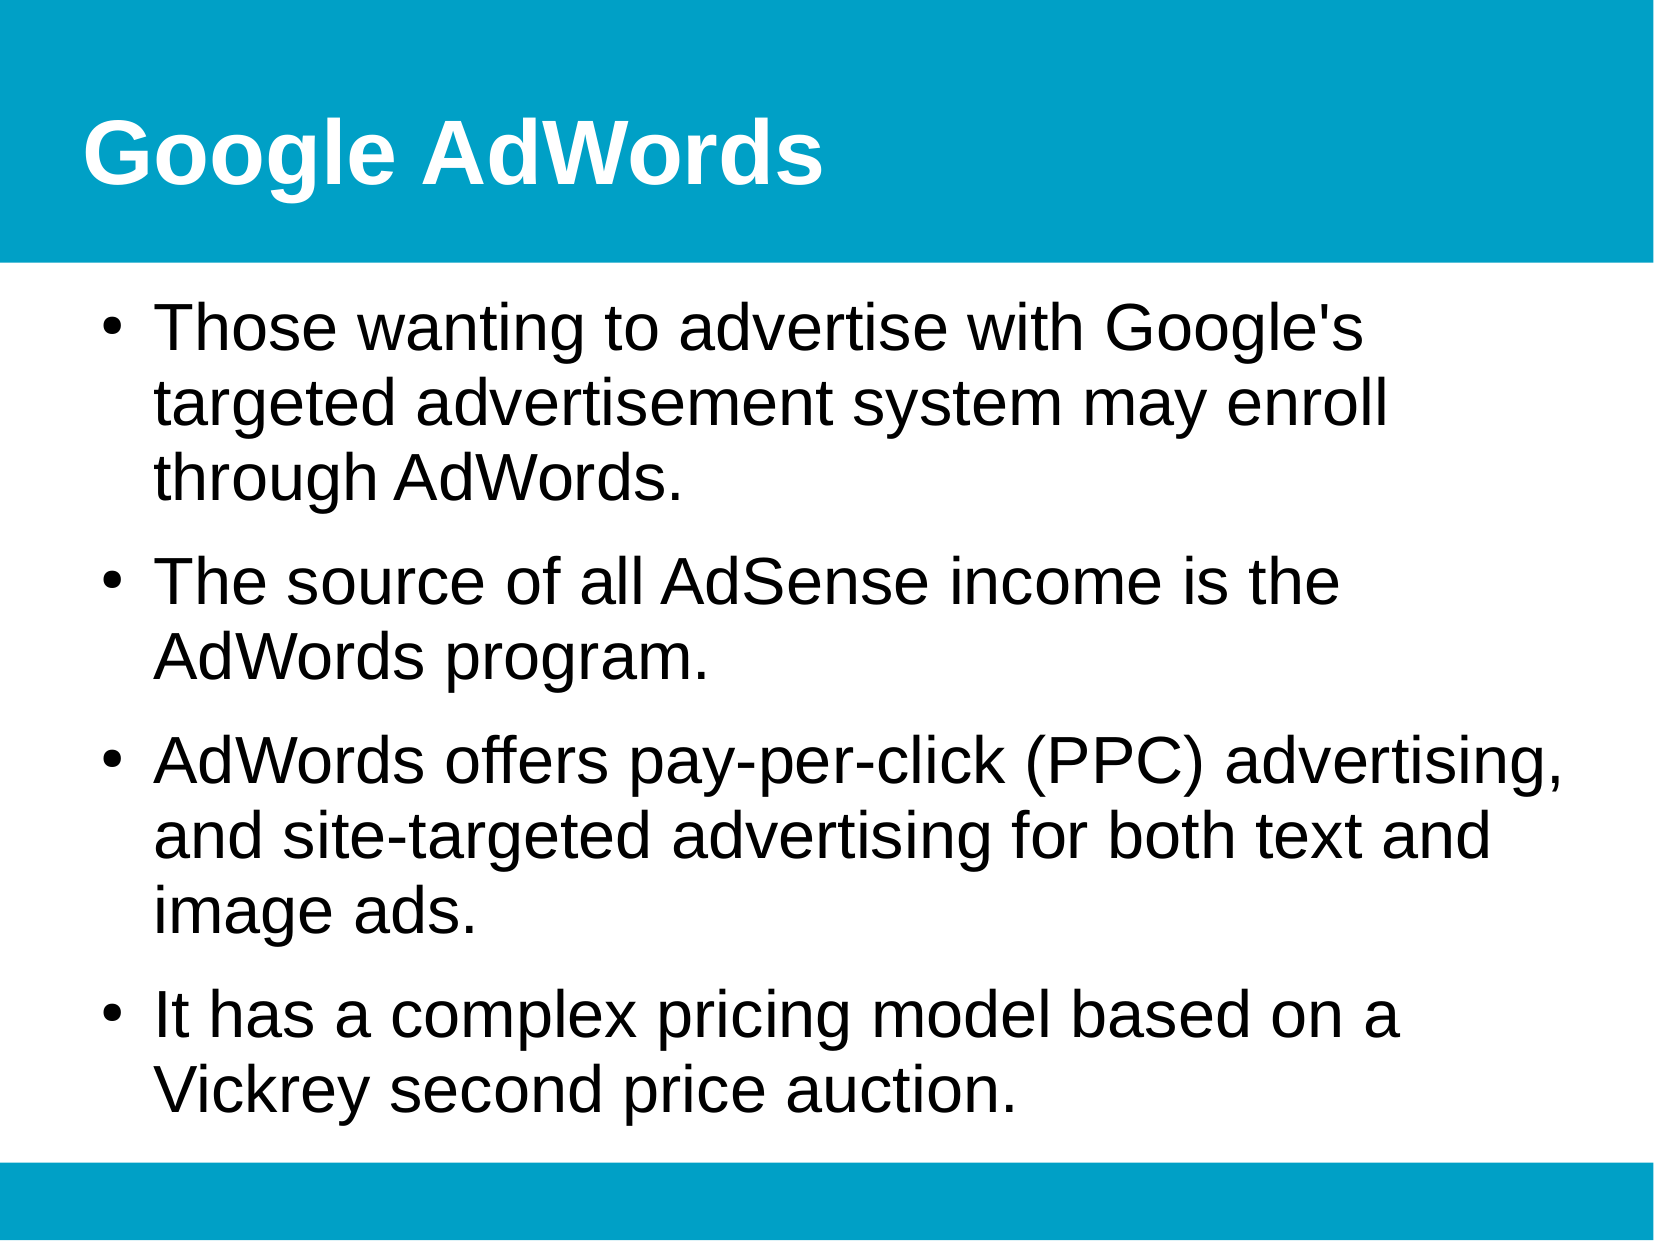

# Google AdWords
Those wanting to advertise with Google's targeted advertisement system may enroll through AdWords.
The source of all AdSense income is the AdWords program.
AdWords offers pay-per-click (PPC) advertising, and site-targeted advertising for both text and image ads.
It has a complex pricing model based on a Vickrey second price auction.